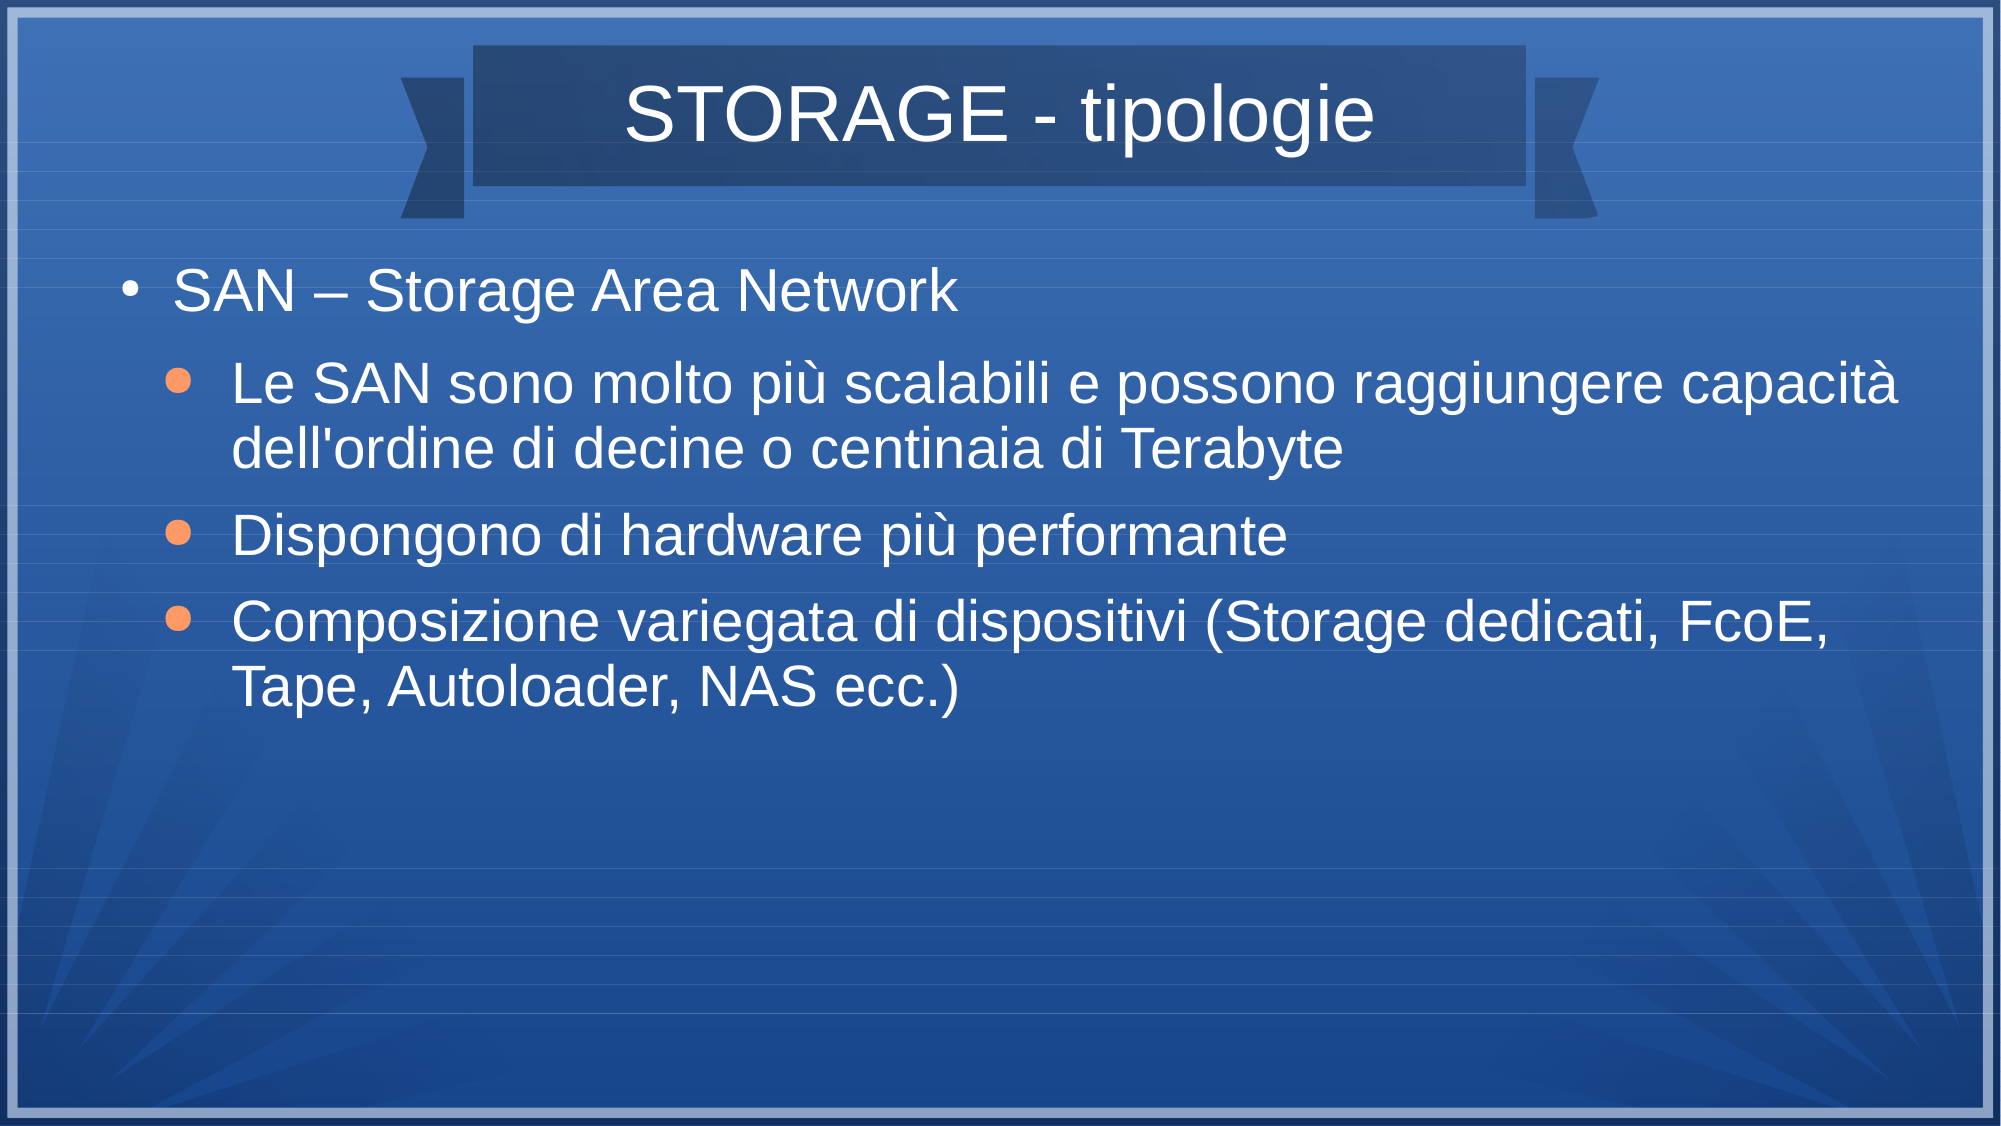

# STORAGE - tipologie
SAN – Storage Area Network
Le SAN sono molto più scalabili e possono raggiungere capacità dell'ordine di decine o centinaia di Terabyte
Dispongono di hardware più performante
Composizione variegata di dispositivi (Storage dedicati, FcoE, Tape, Autoloader, NAS ecc.)